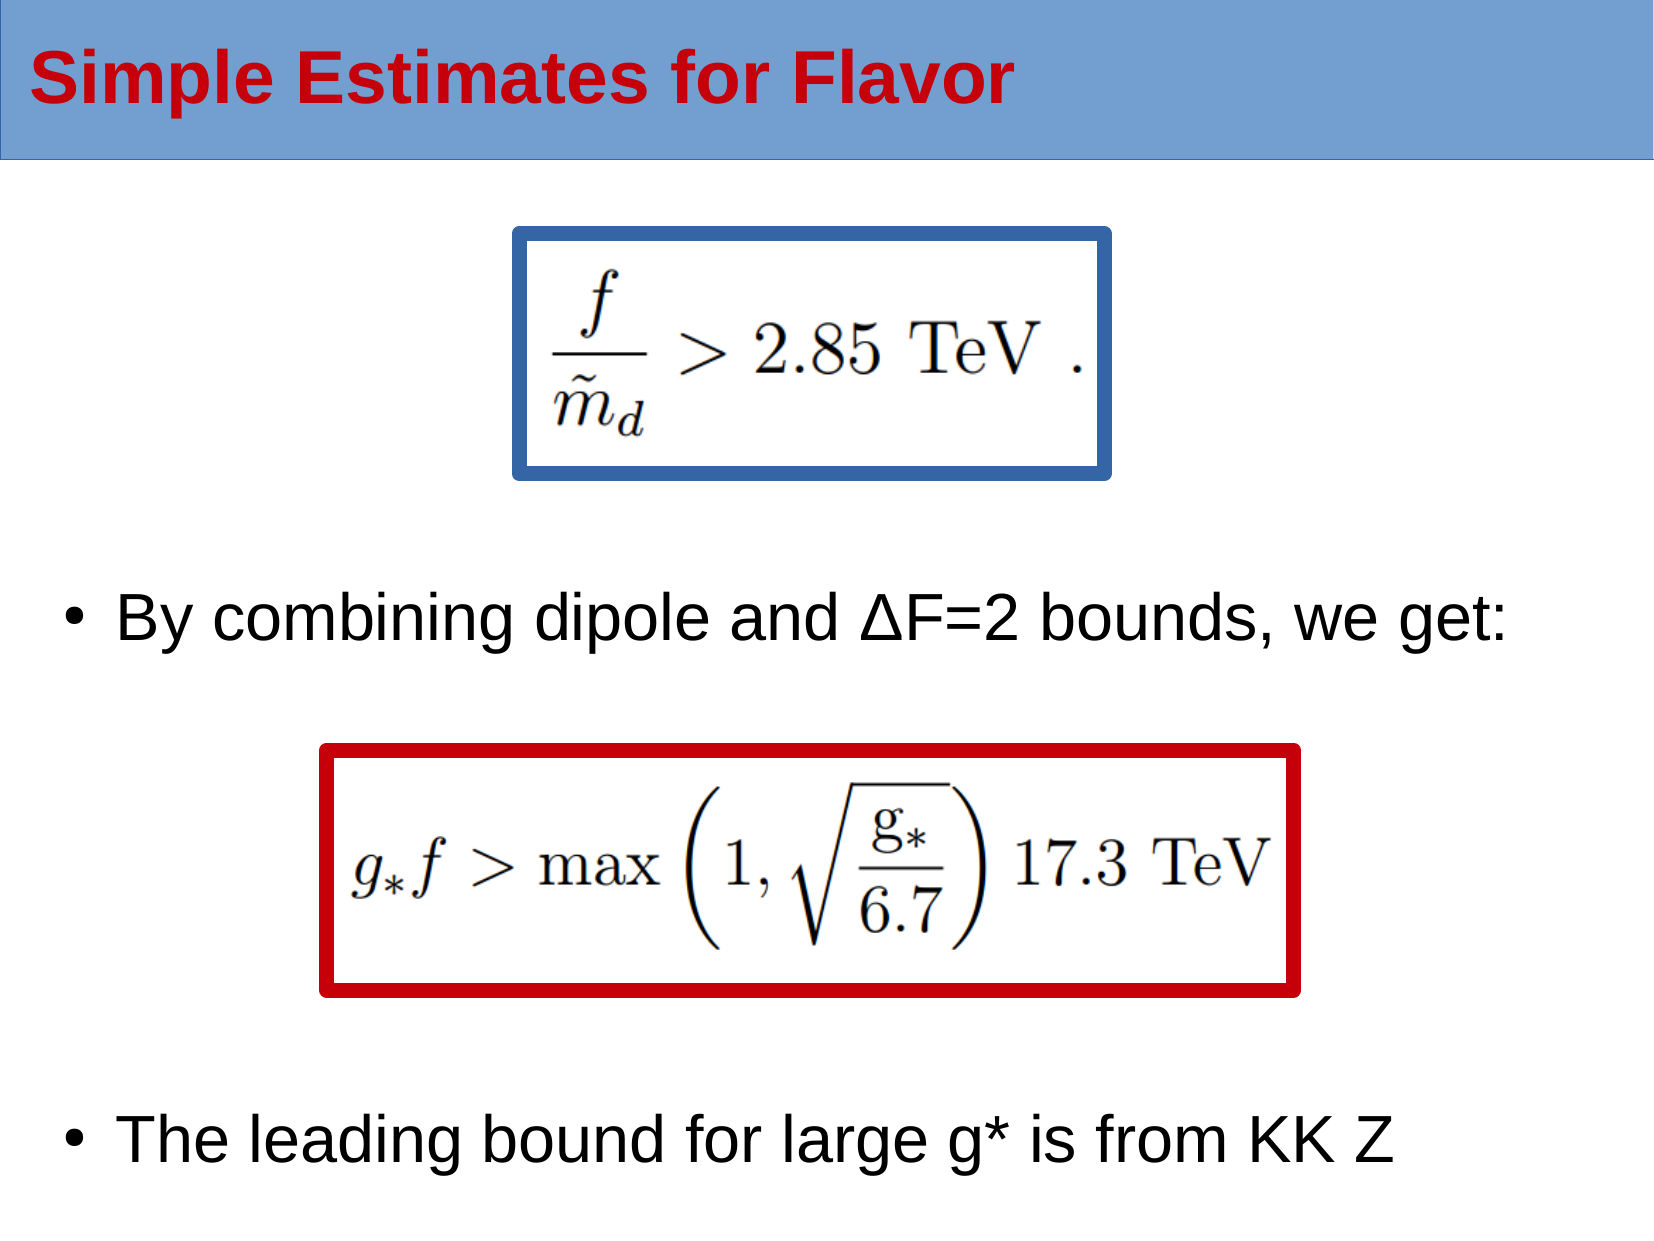

# Simple Estimates for Flavor
By combining dipole and ΔF=2 bounds, we get:
The leading bound for large g* is from KK Z